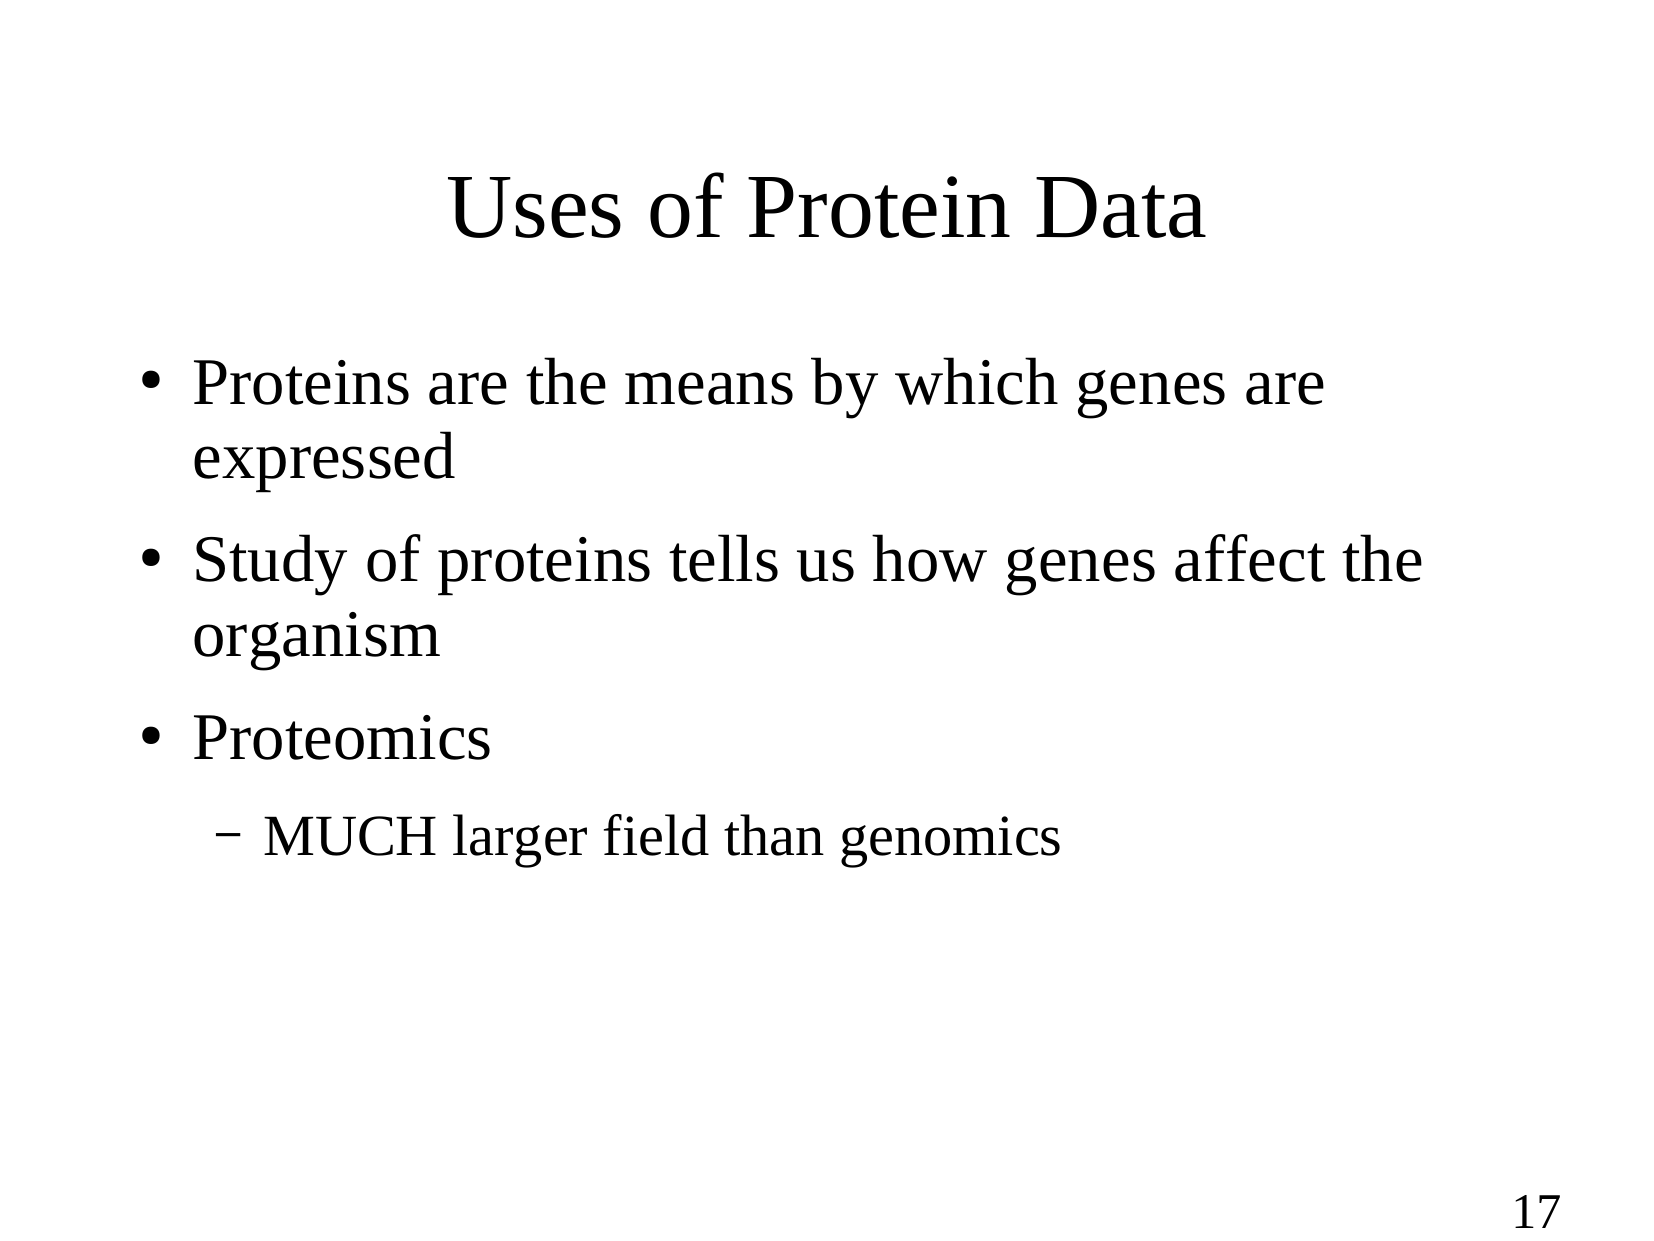

# Uses of Protein Data
Proteins are the means by which genes are expressed
Study of proteins tells us how genes affect the organism
Proteomics
MUCH larger field than genomics